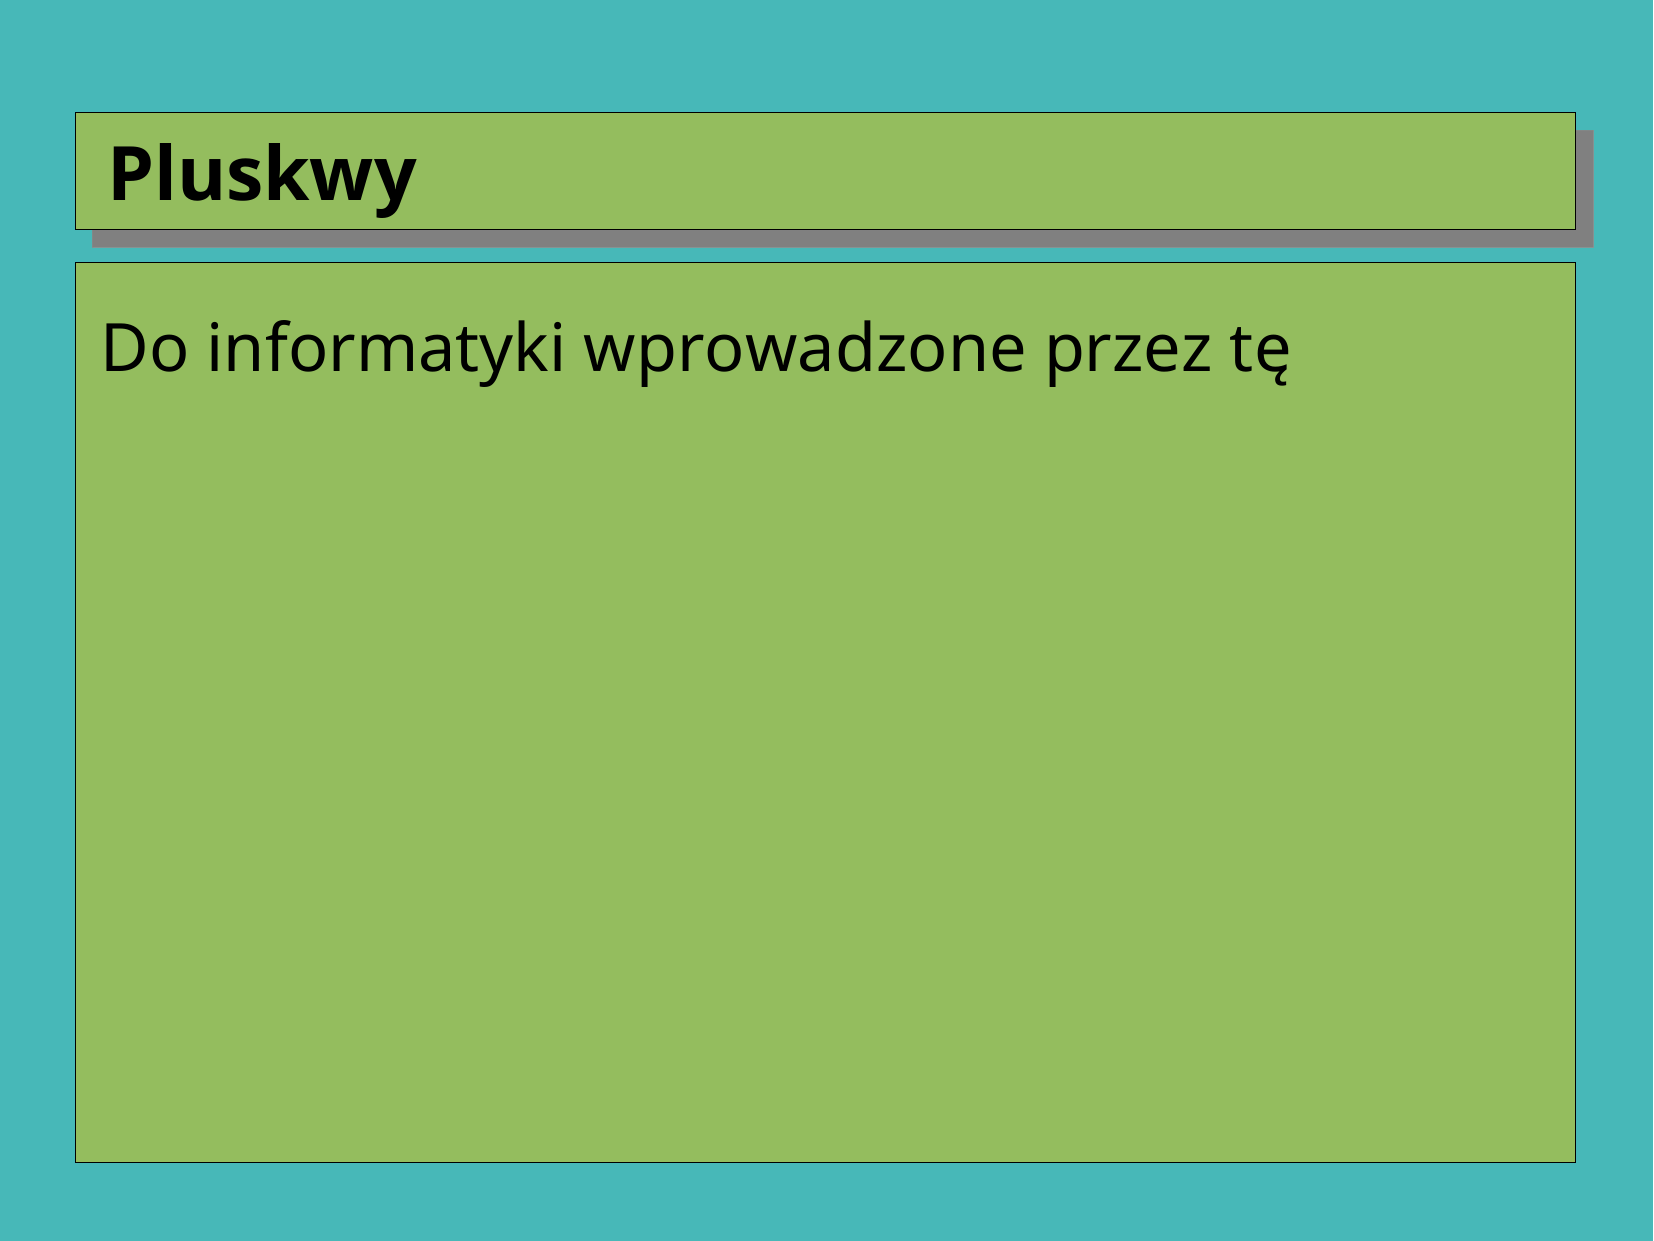

Pluskwy
# Do informatyki wprowadzone przez tę